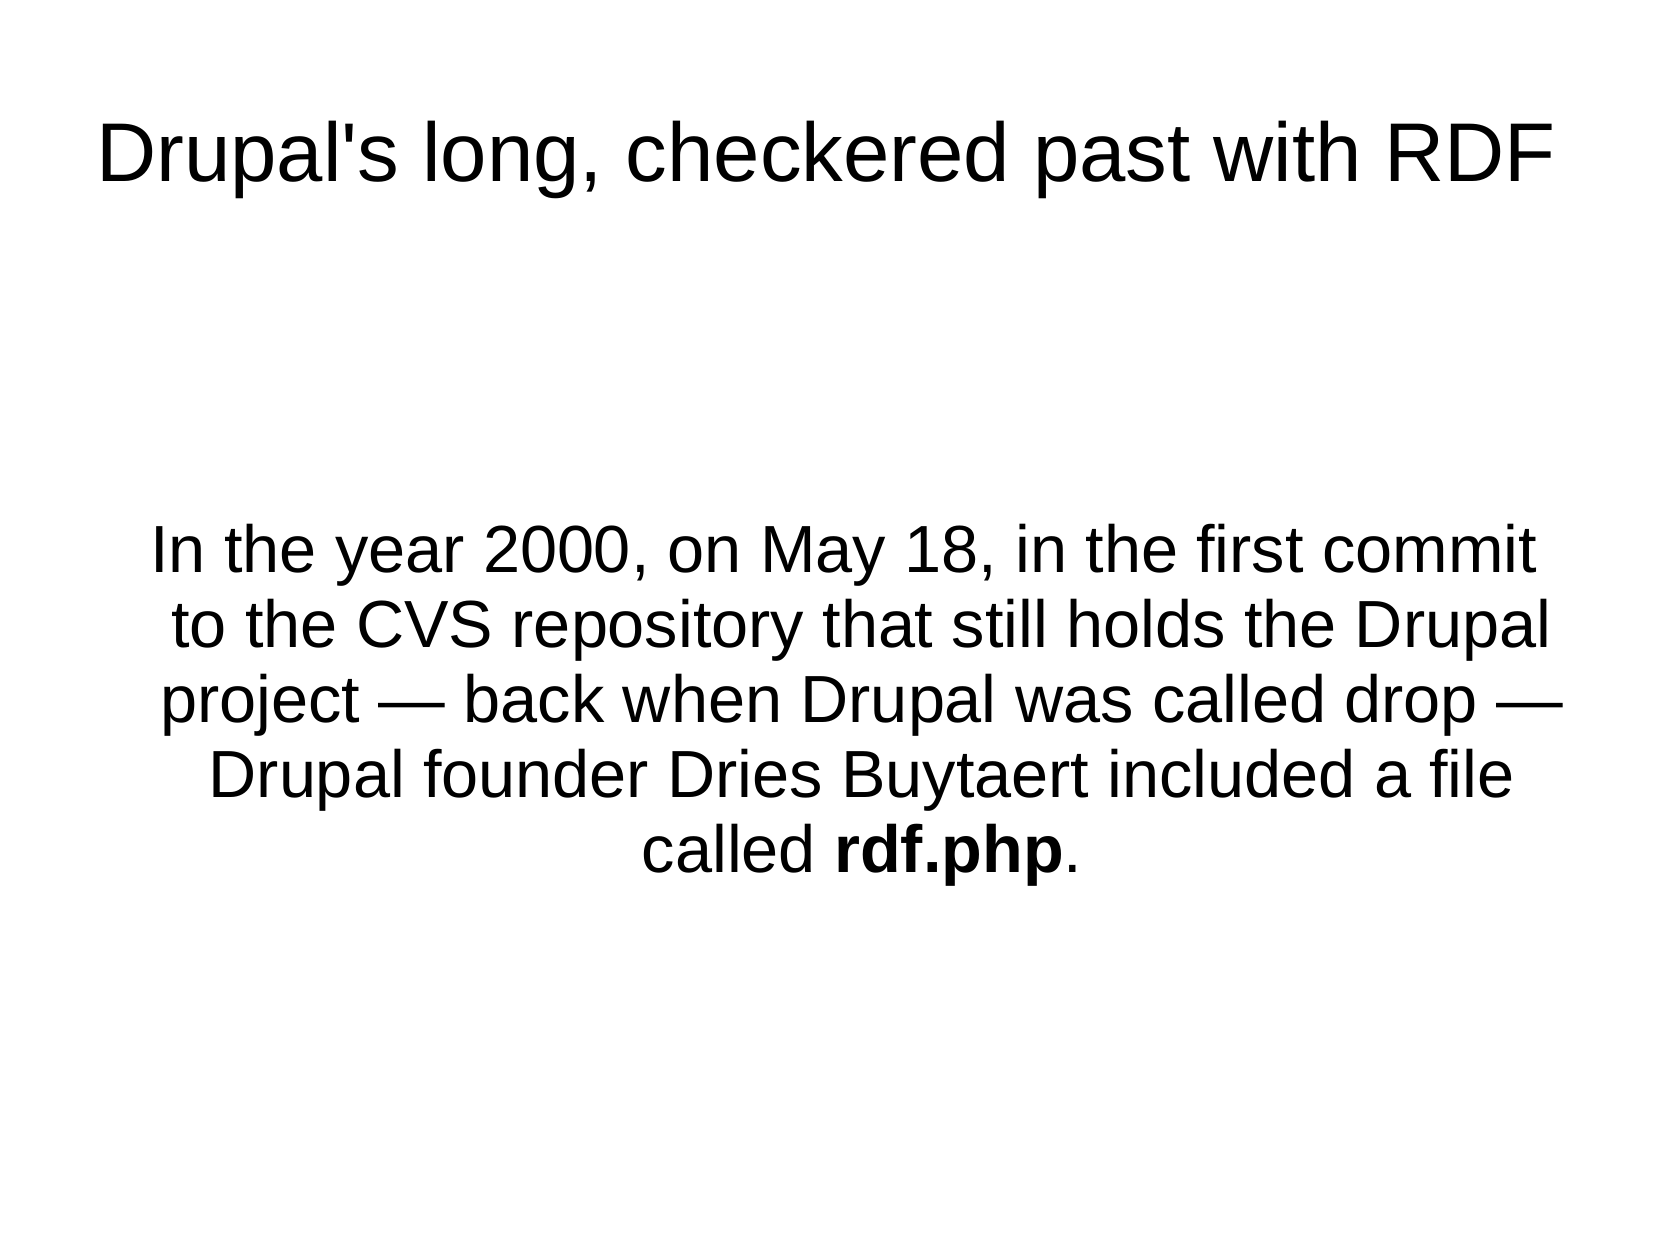

# Drupal's long, checkered past with RDF
In the year 2000, on May 18, in the first commit to the CVS repository that still holds the Drupal project — back when Drupal was called drop — Drupal founder Dries Buytaert included a file called rdf.php.